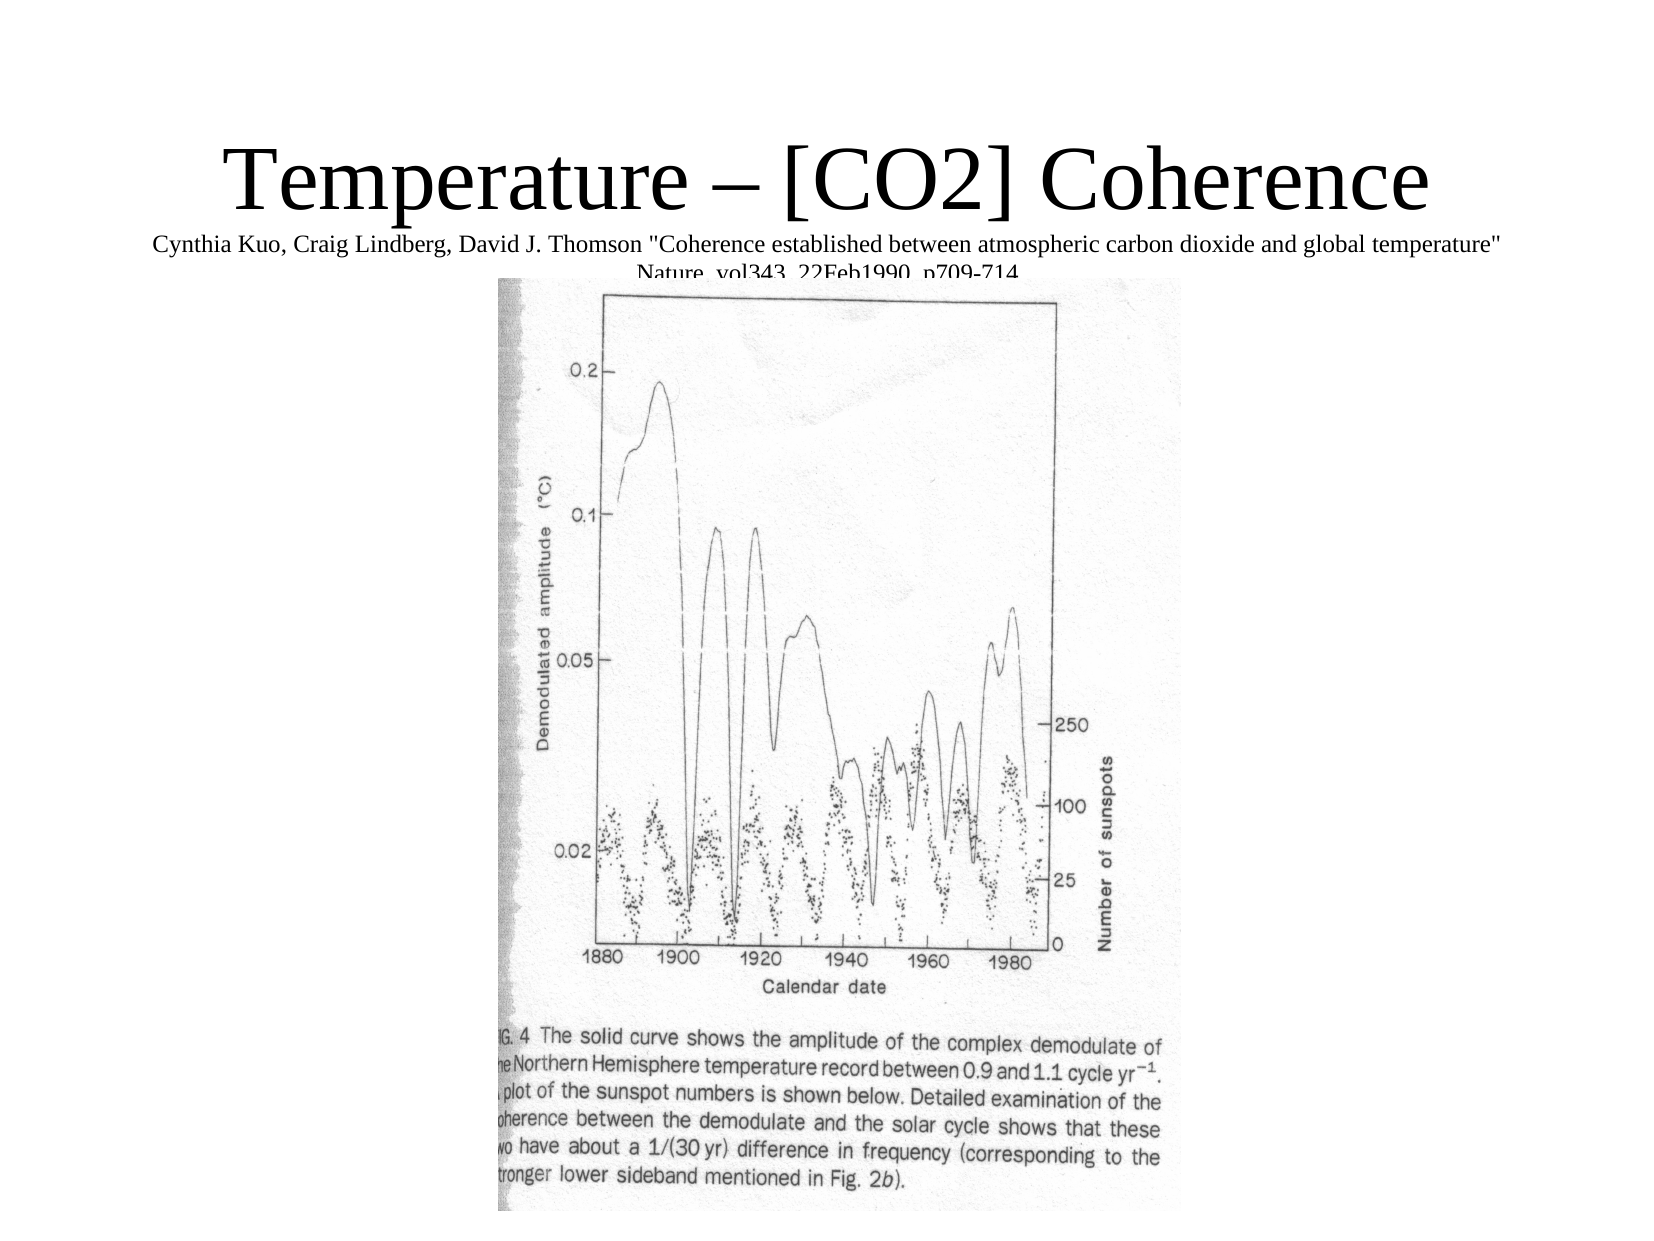

# Temperature – [CO2] Coherence Cynthia Kuo, Craig Lindberg, David J. Thomson "Coherence established between atmospheric carbon dioxide and global temperature" Nature, vol343, 22Feb1990, p709-714